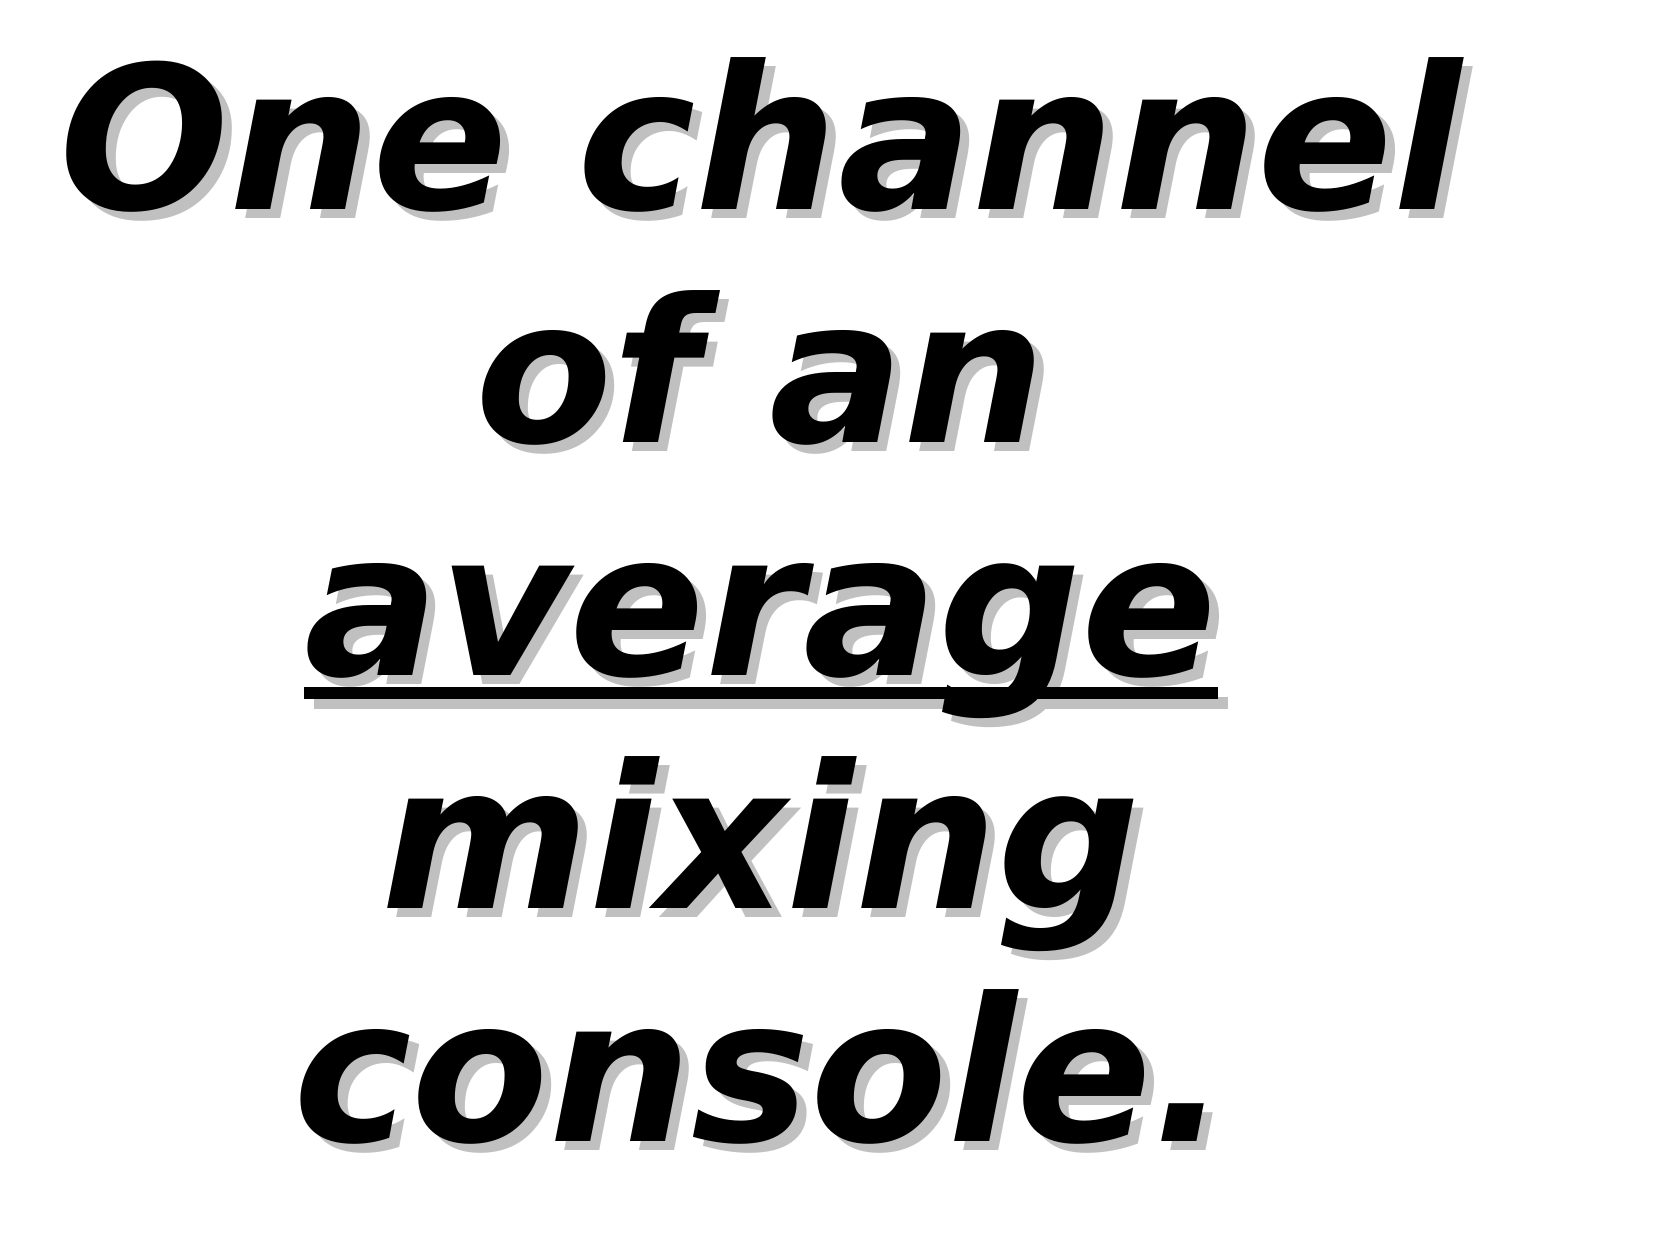

One channel
of an average
mixing console.